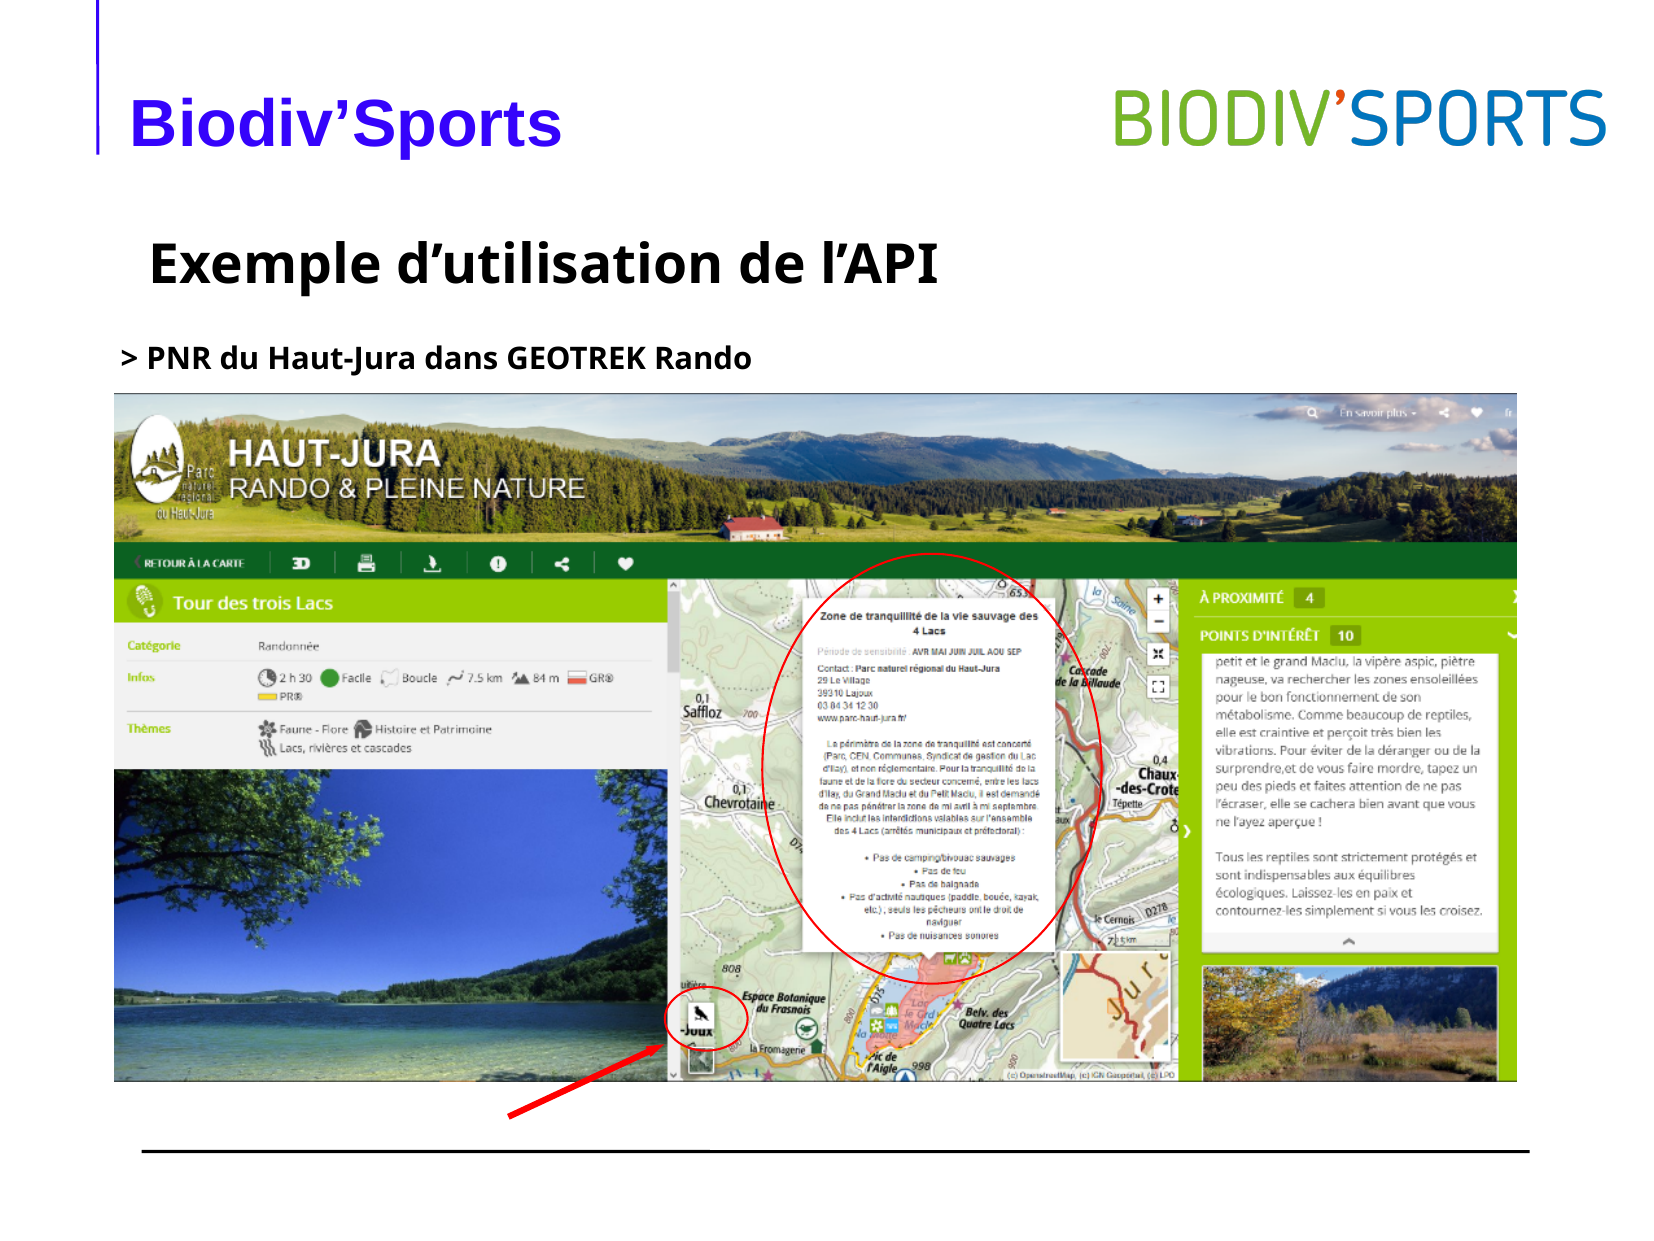

Biodiv’Sports
Exemple d’utilisation de l’API
> PNR du Haut-Jura dans GEOTREK Rando